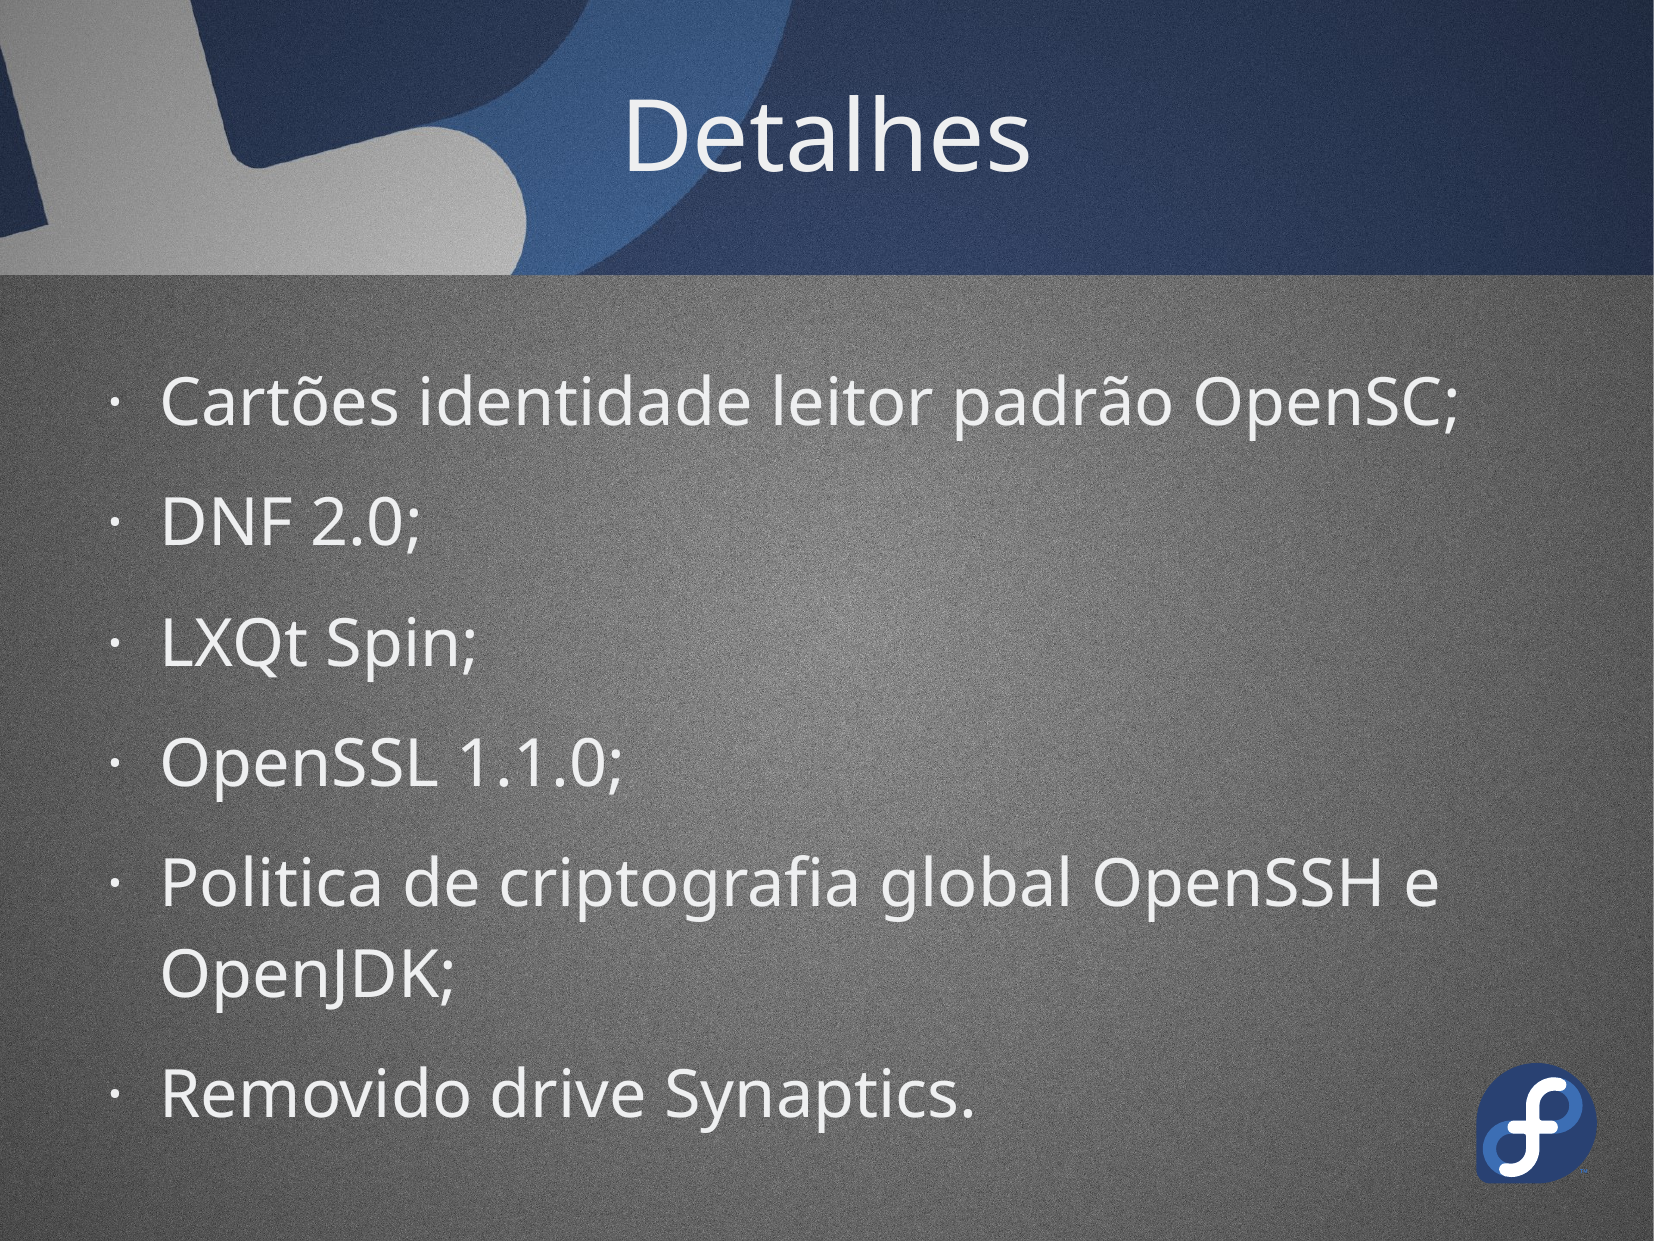

# Detalhes
Cartões identidade leitor padrão OpenSC;
DNF 2.0;
LXQt Spin;
OpenSSL 1.1.0;
Politica de criptografia global OpenSSH e OpenJDK;
Removido drive Synaptics.